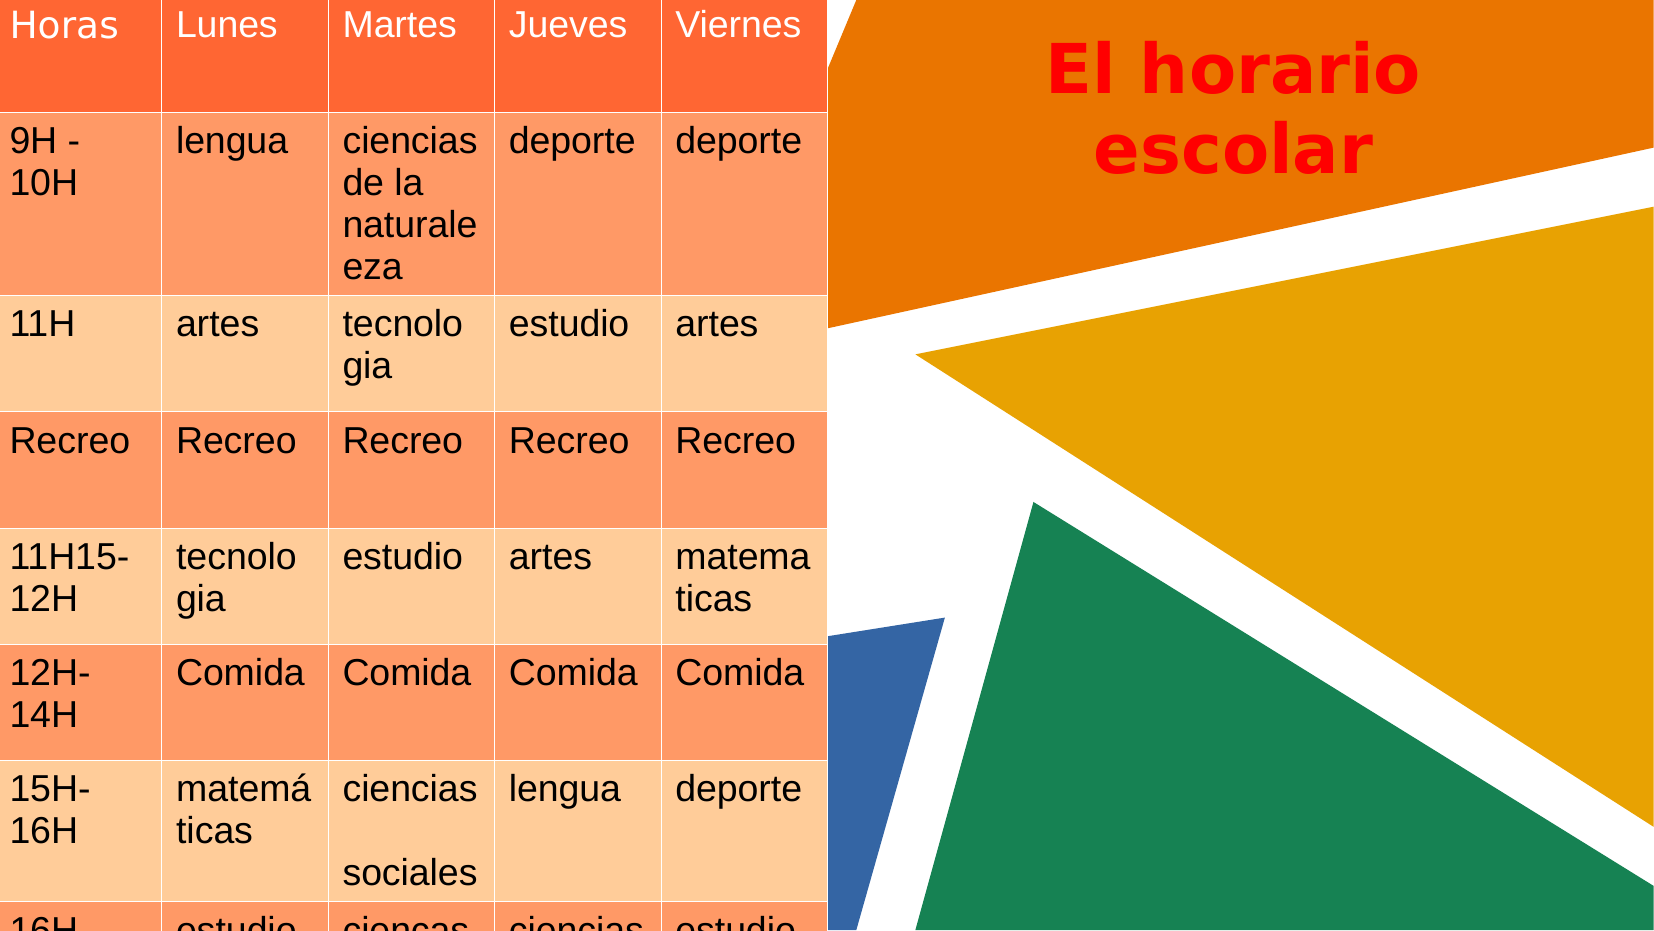

| Horas | Lunes | Martes | Jueves | Viernes |
| --- | --- | --- | --- | --- |
| 9H - 10H | lengua | cienciasde la naturaleeza | deporte | deporte |
| 11H | artes | tecnologia | estudio | artes |
| Recreo | Recreo | Recreo | Recreo | Recreo |
| 11H15- 12H | tecnologia | estudio | artes | matematicas |
| 12H- 14H | Comida | Comida | Comida | Comida |
| 15H- 16H | matemáticas | ciencias sociales | lengua | deporte |
| 16H- 17H | estudio | ciencas sociales | ciencias de la naturaleza | estudio |
El horario escolar
#